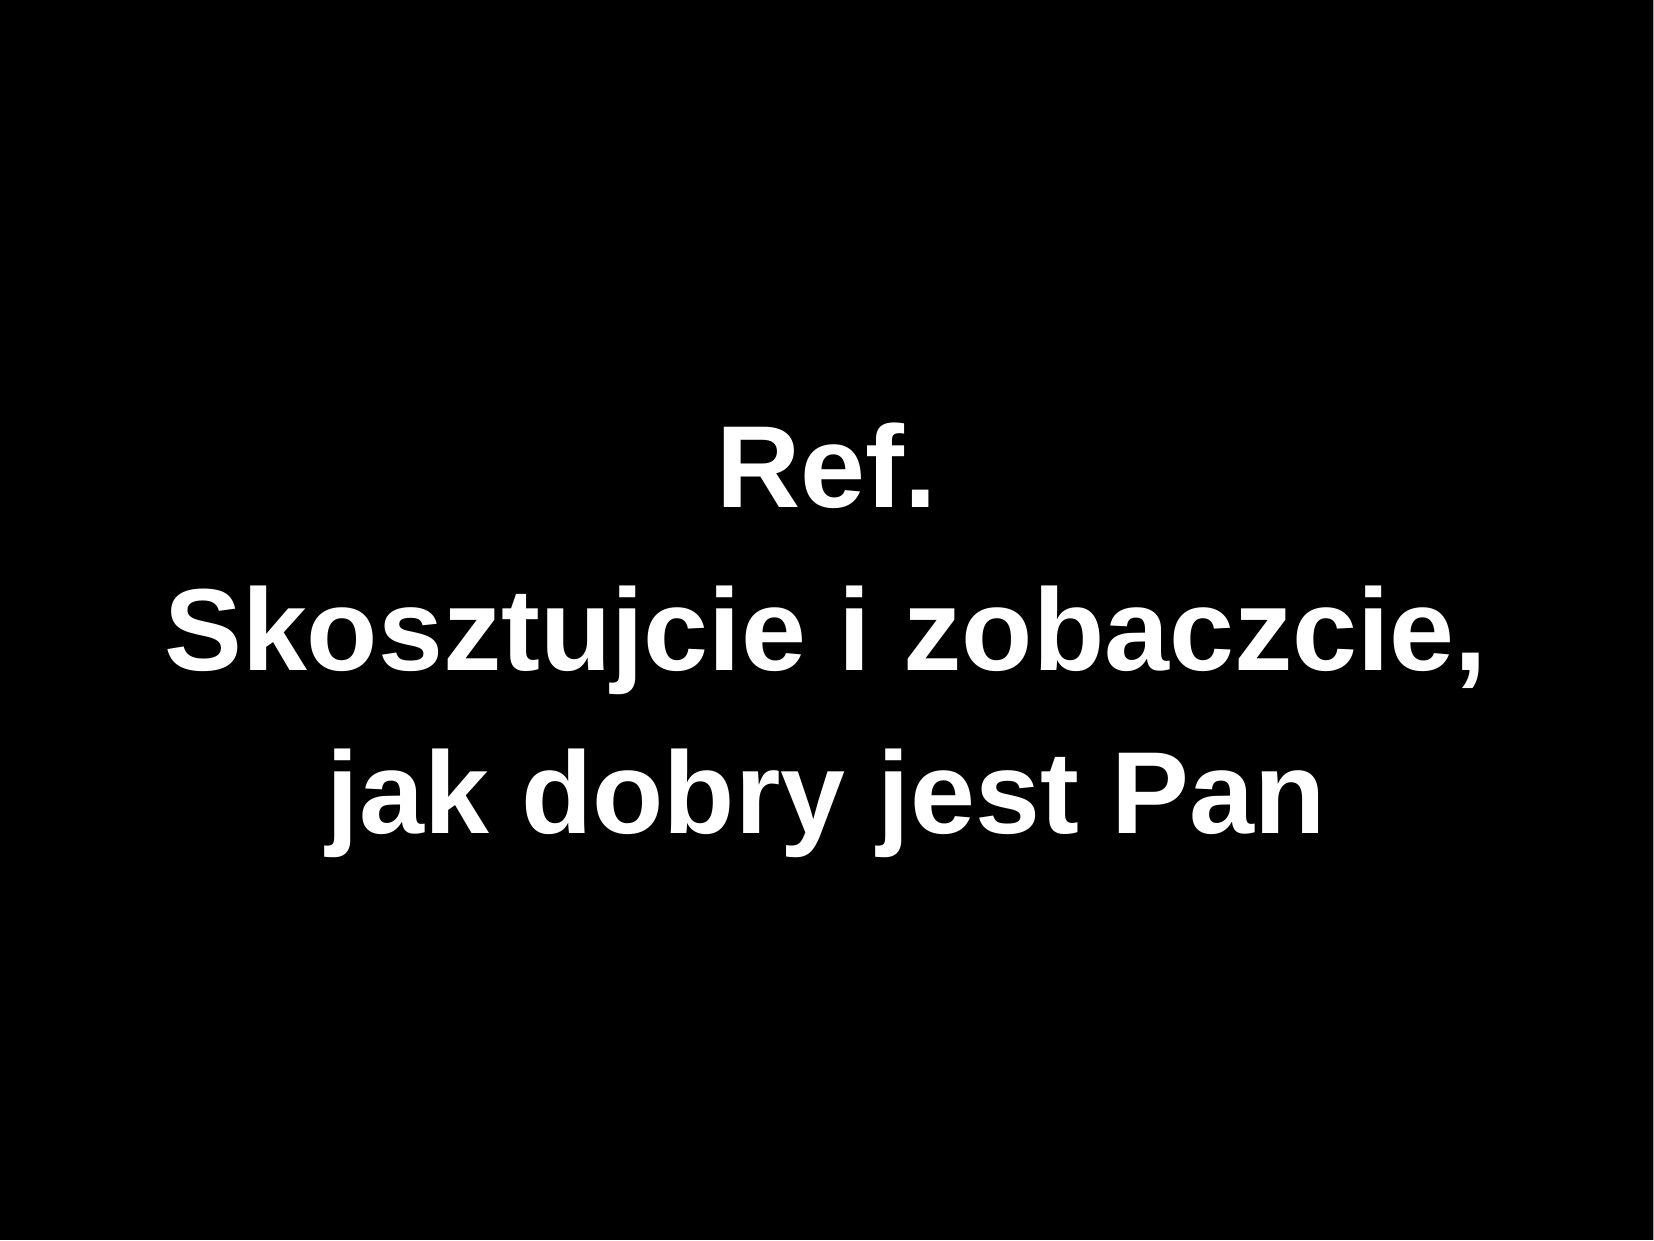

# Ref.
Skosztujcie i zobaczcie,
jak dobry jest Pan